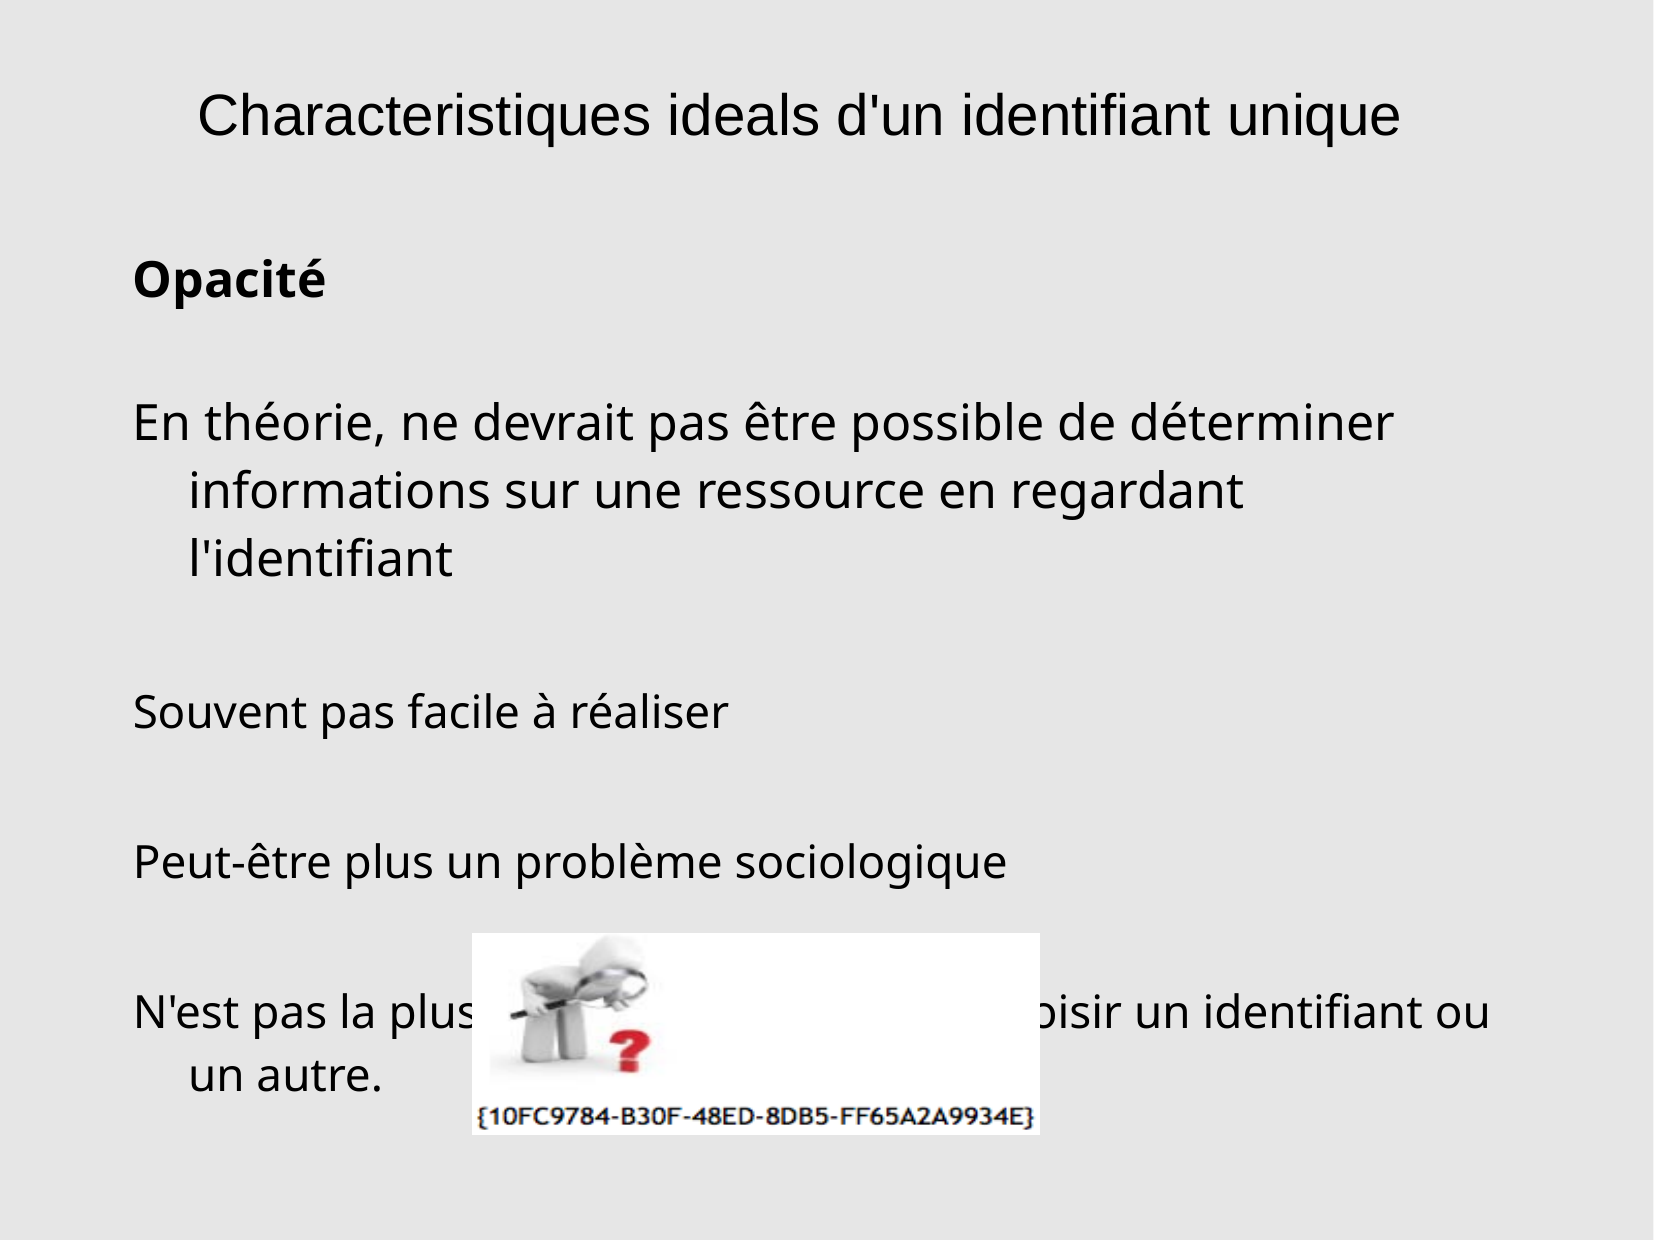

Characteristiques ideals d'un identifiant unique
Opacité
En théorie, ne devrait pas être possible de déterminer informations sur une ressource en regardant l'identifiant
Souvent pas facile à réaliser
Peut-être plus un problème sociologique
N'est pas la plus important raison pour choisir un identifiant ou un autre.